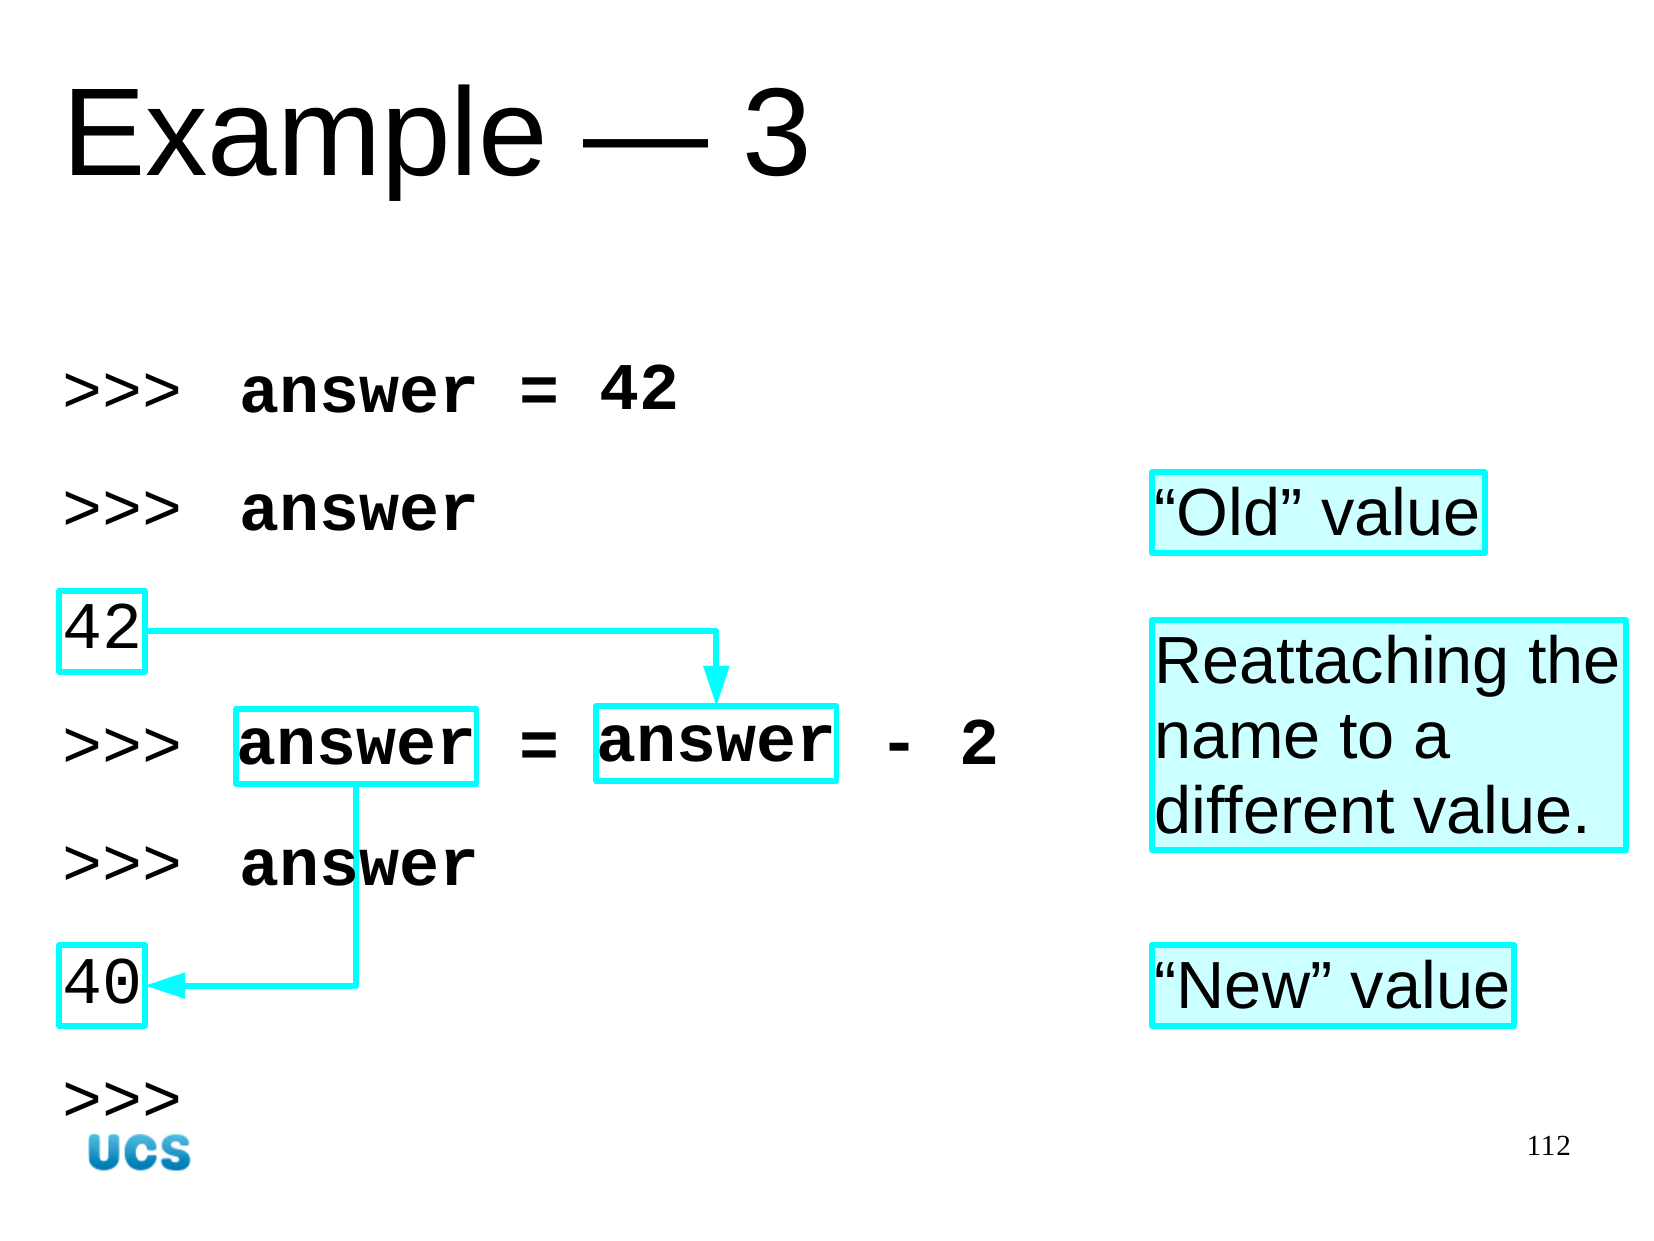

Example ― 3
42
>>>
answer
=
>>>
answer
“Old” value
42
Reattaching the
name to a
different value.
answer
 - 2
>>>
answer
=
>>>
answer
40
“New” value
>>>
112